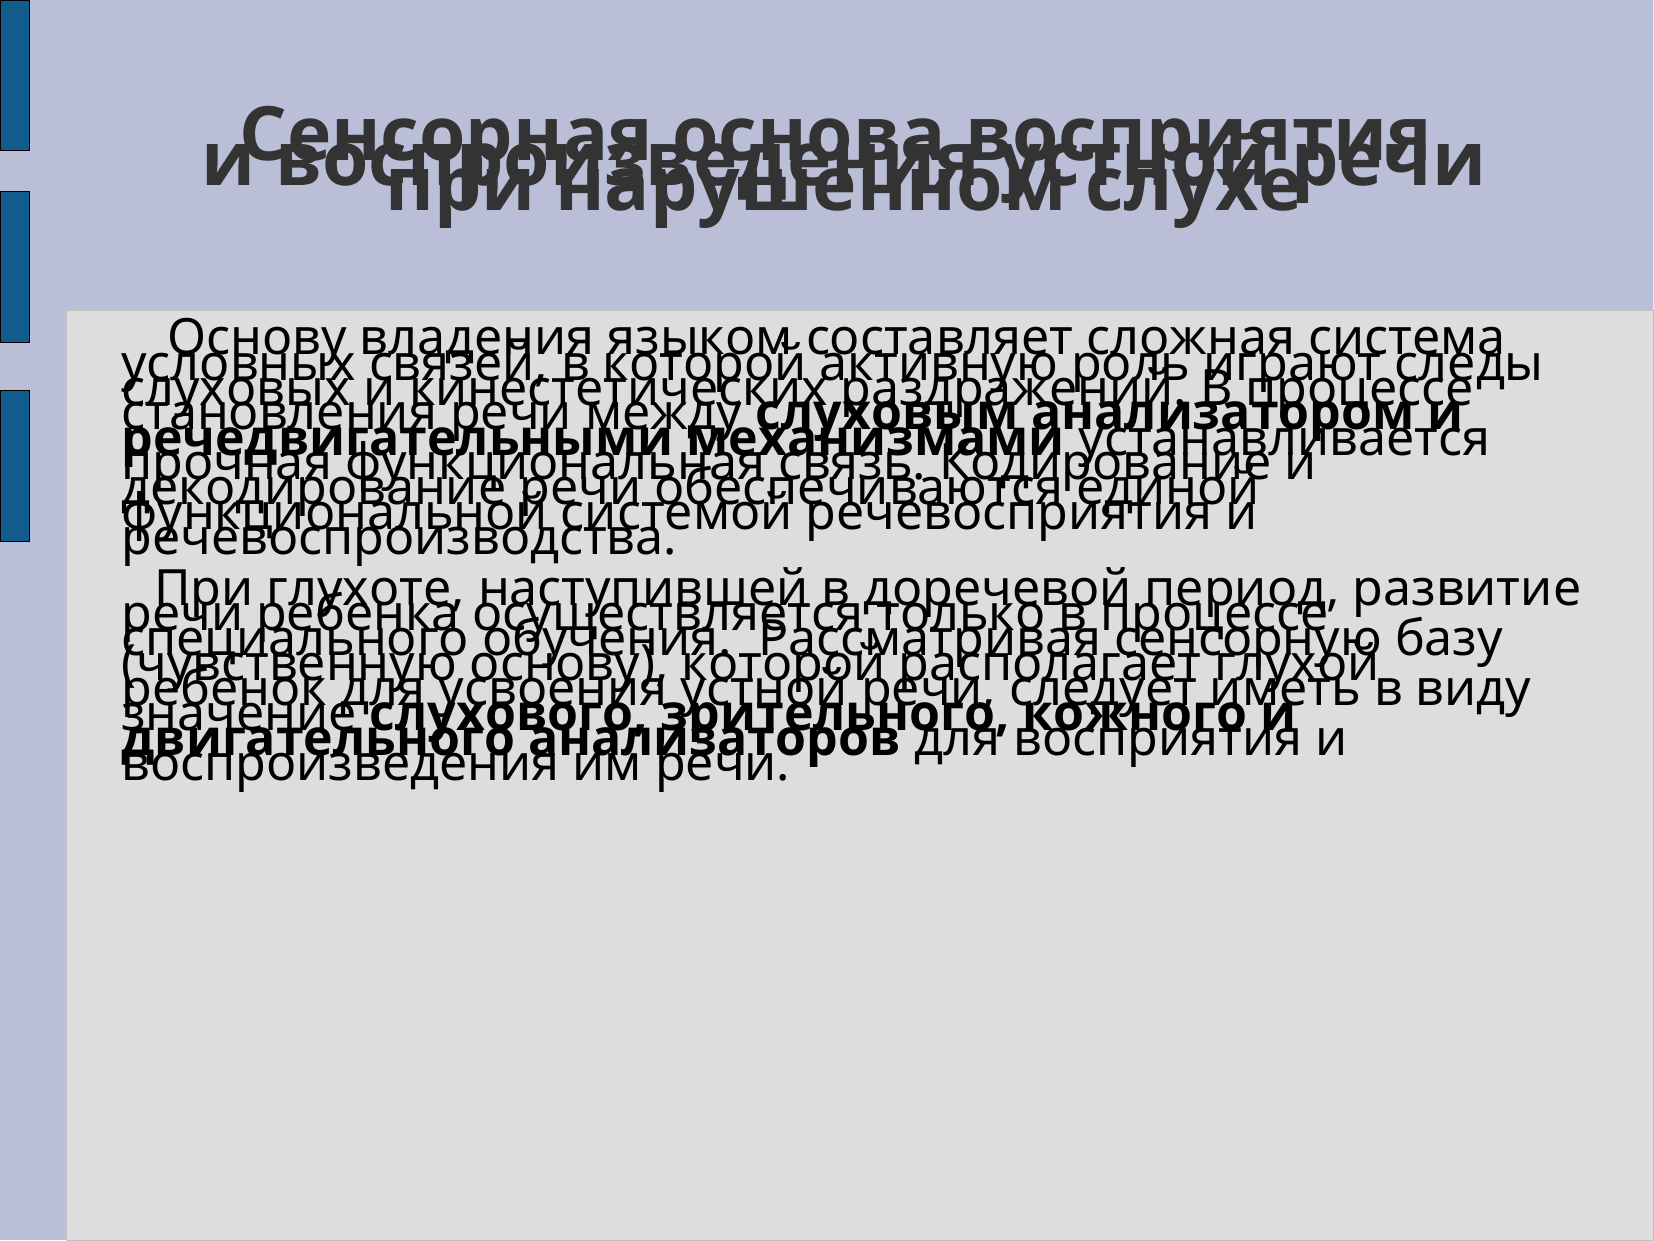

# Сенсорная основа восприятия и воспроизведения устной речи при нарушенном слухе
 Основу владения языком составляет сложная система условных связей, в которой активную роль играют следы слуховых и кинестетических раздражений. В процессе становления речи между слуховым анализатором и речедвигательными механизмами устанавливается прочная функциональная связь. Кодирование и декодирование речи обеспечиваются единой функциональной системой речевосприятия и речевоспроизводства.
При глухоте, наступившей в доречевой период, развитие речи ребенка осуществляется только в процессе специального обучения. Рассматривая сенсорную базу (чувственную основу), которой располагает глухой ребенок для усвоения устной речи, следует иметь в виду значение слухового, зрительного, кожного и двигательного анализаторов для восприятия и воспроизведения им речи.